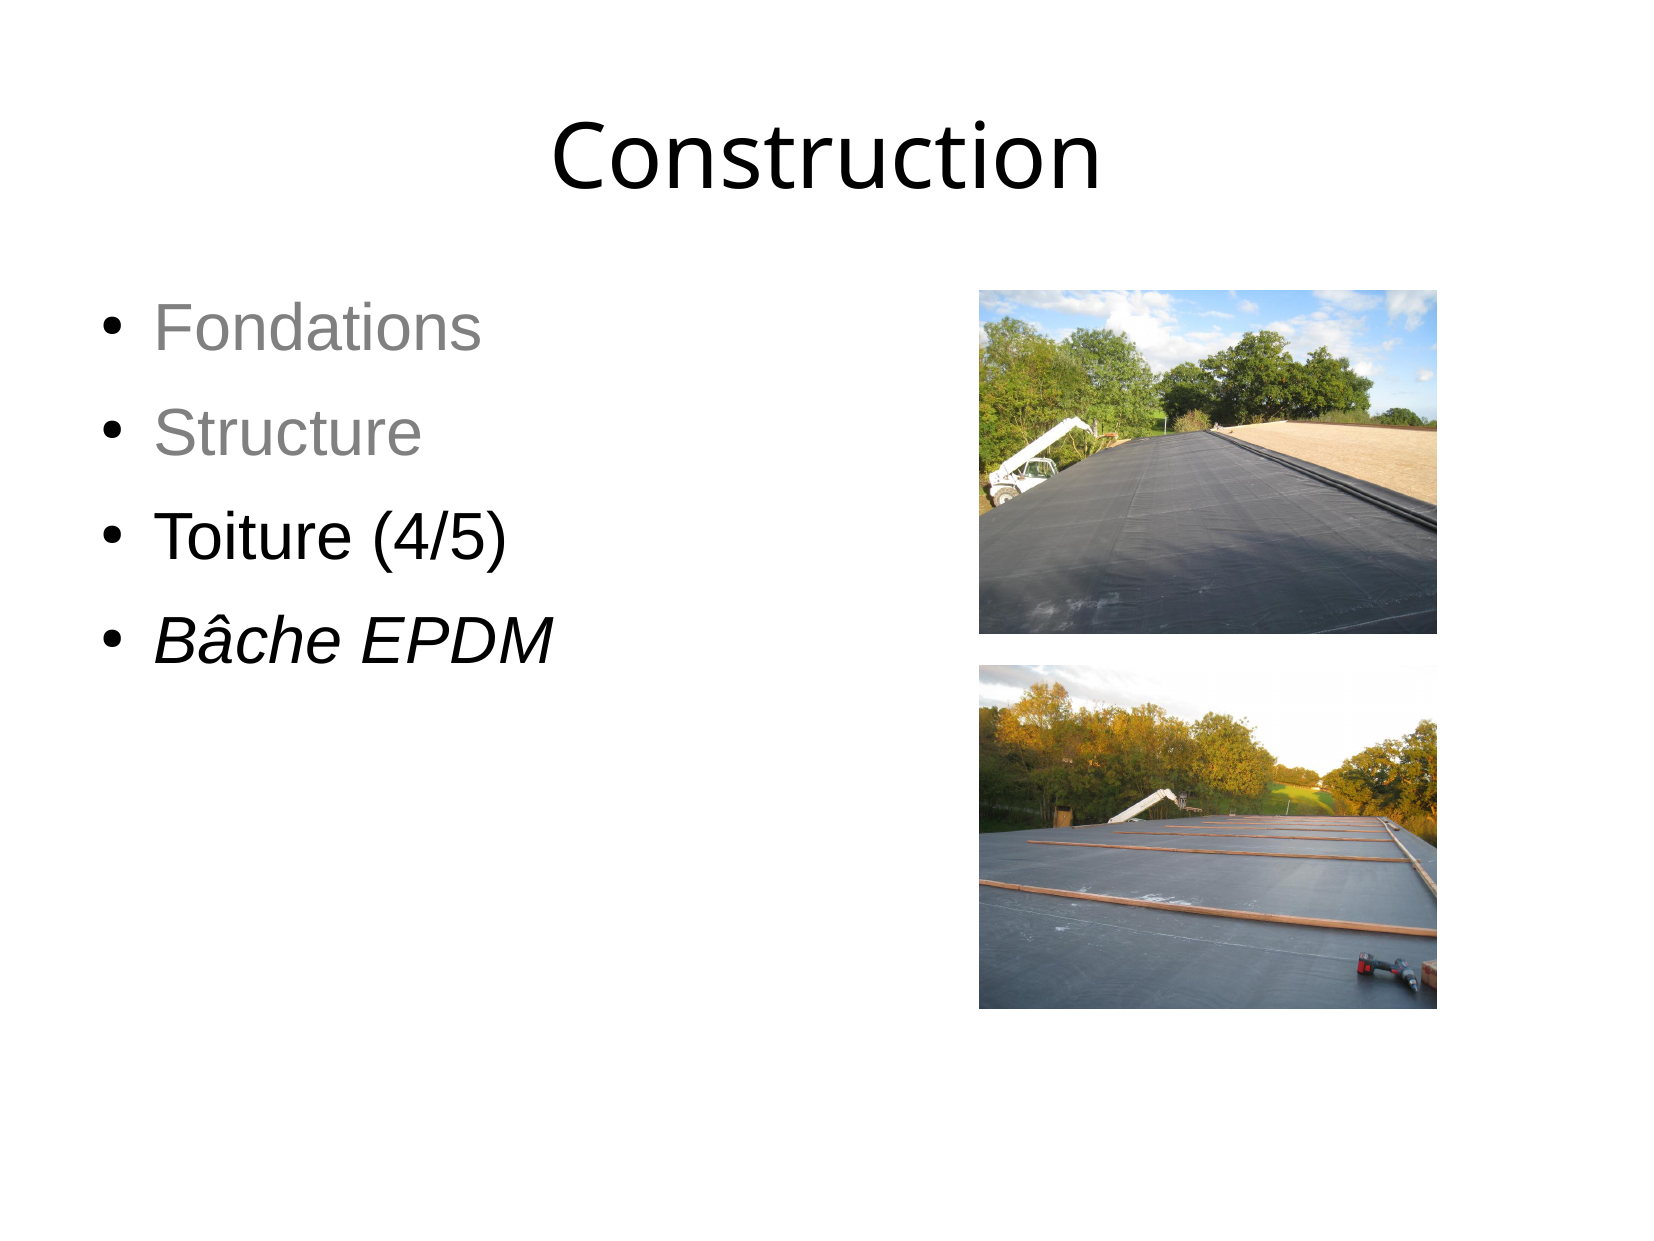

# Construction
Fondations
Structure
Toiture (4/5)
Bâche EPDM